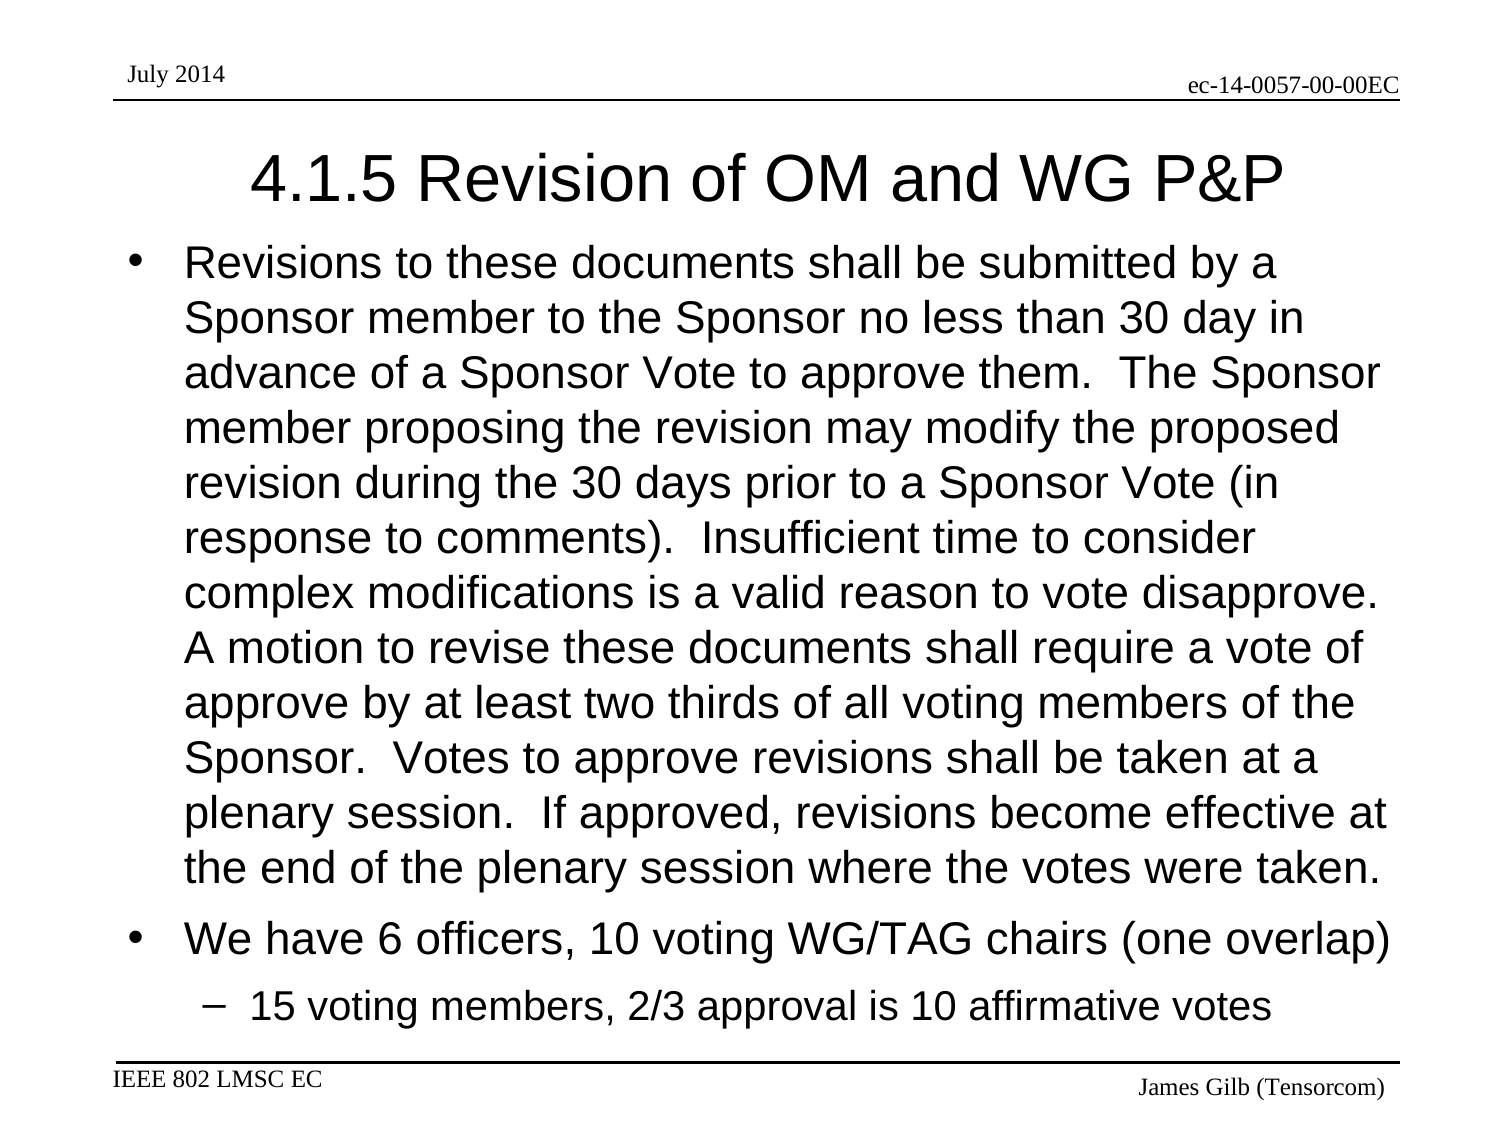

# 4.1.5 Revision of OM and WG P&P
Revisions to these documents shall be submitted by a Sponsor member to the Sponsor no less than 30 day in advance of a Sponsor Vote to approve them. The Sponsor member proposing the revision may modify the proposed revision during the 30 days prior to a Sponsor Vote (in response to comments). Insufficient time to consider complex modifications is a valid reason to vote disapprove. A motion to revise these documents shall require a vote of approve by at least two thirds of all voting members of the Sponsor. Votes to approve revisions shall be taken at a plenary session. If approved, revisions become effective at the end of the plenary session where the votes were taken.
We have 6 officers, 10 voting WG/TAG chairs (one overlap)
15 voting members, 2/3 approval is 10 affirmative votes